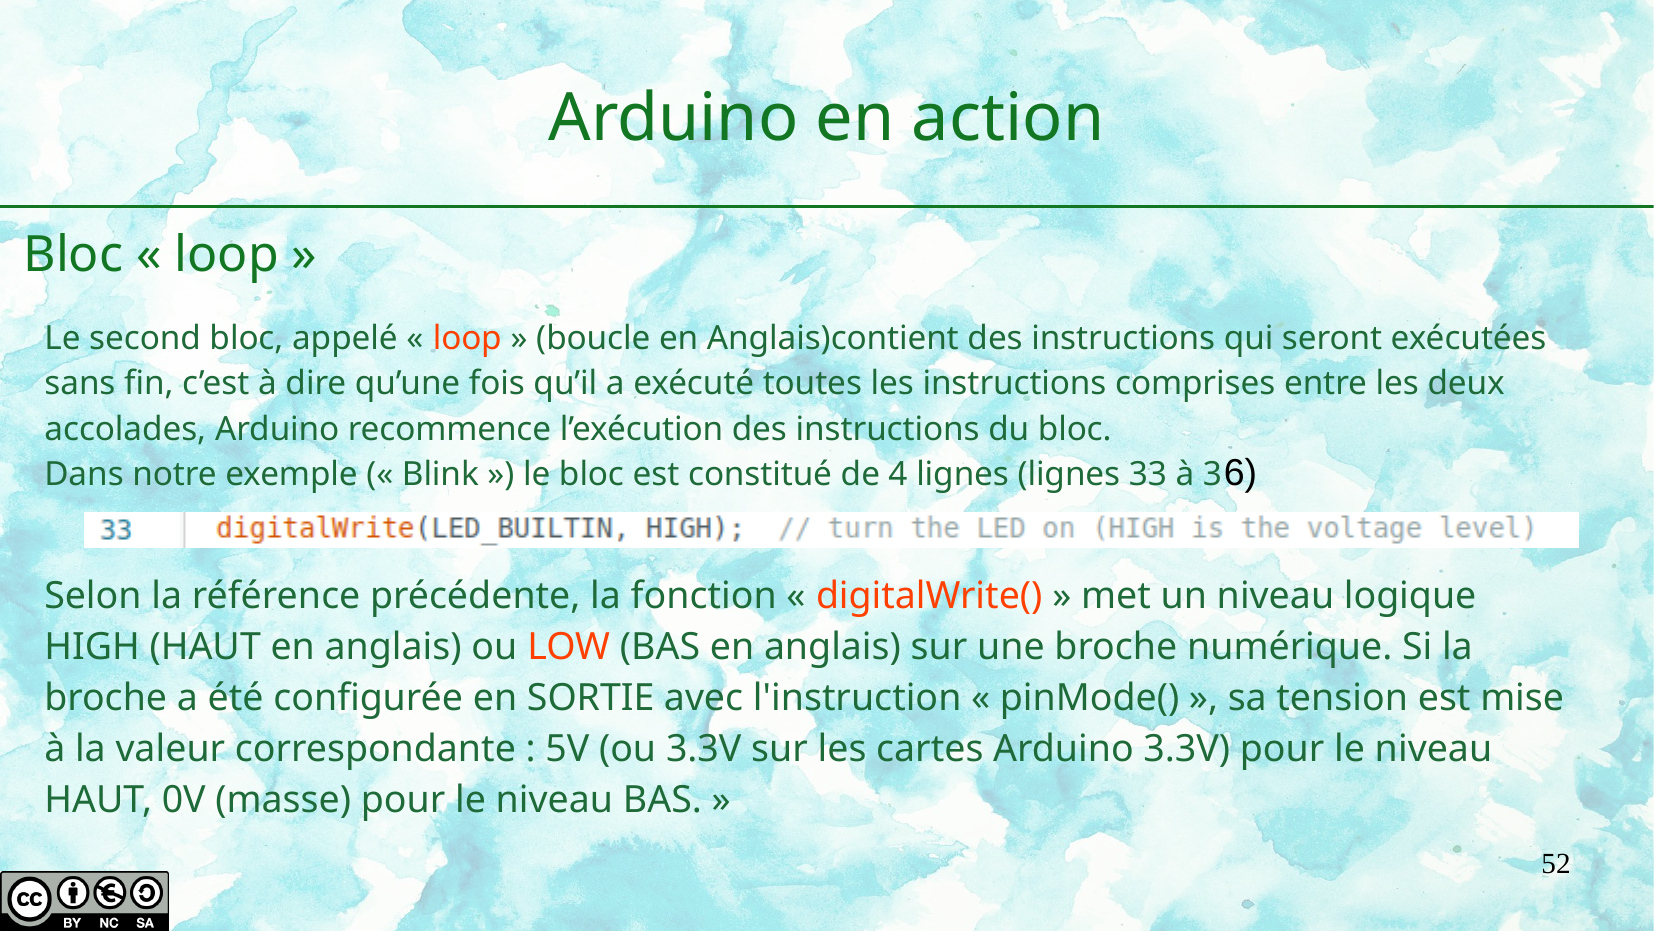

# Arduino en action
Bloc « loop »
Le second bloc, appelé « loop » (boucle en Anglais)contient des instructions qui seront exécutées sans fin, c’est à dire qu’une fois qu’il a exécuté toutes les instructions comprises entre les deux accolades, Arduino recommence l’exécution des instructions du bloc.
Dans notre exemple (« Blink ») le bloc est constitué de 4 lignes (lignes 33 à 36)
Selon la référence précédente, la fonction « digitalWrite() » met un niveau logique HIGH (HAUT en anglais) ou LOW (BAS en anglais) sur une broche numérique. Si la broche a été configurée en SORTIE avec l'instruction « pinMode() », sa tension est mise à la valeur correspondante : 5V (ou 3.3V sur les cartes Arduino 3.3V) pour le niveau HAUT, 0V (masse) pour le niveau BAS. »
52